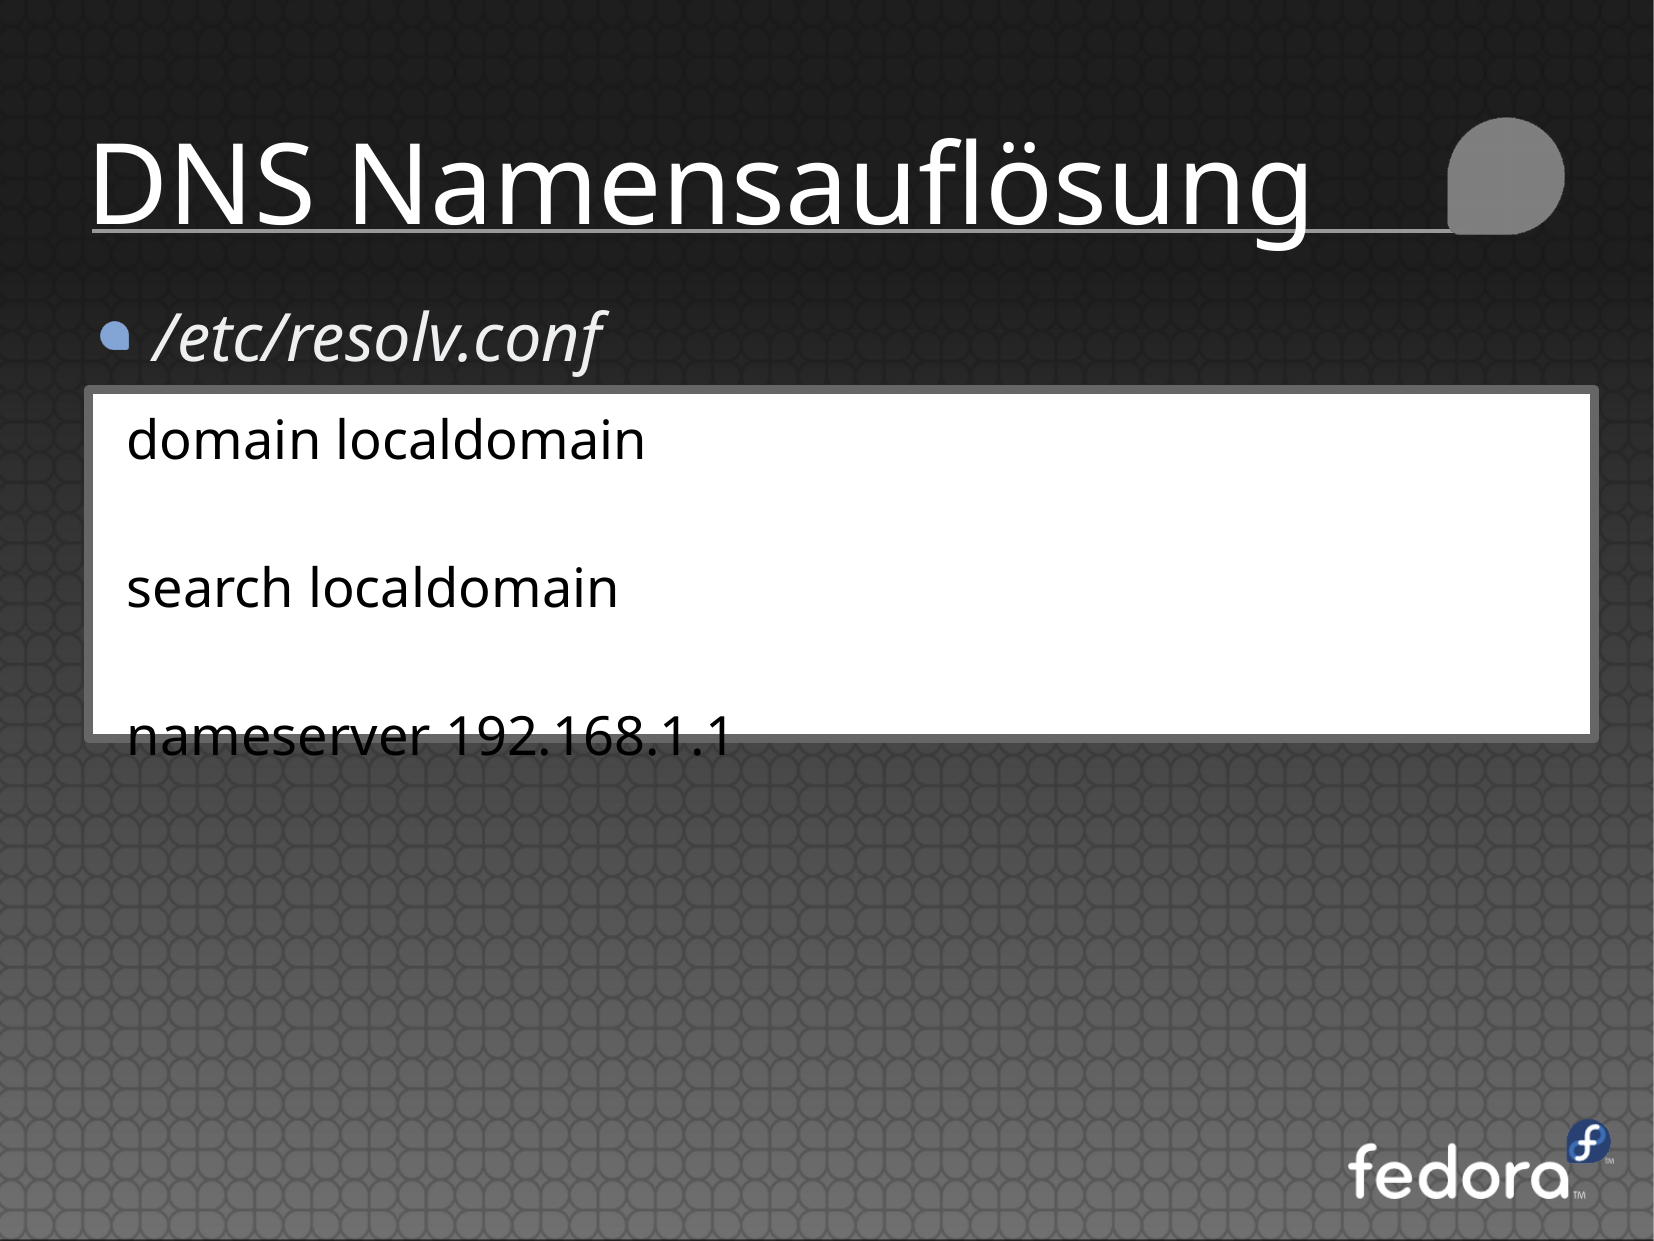

# DNS Namensauflösung
/etc/resolv.conf
domain localdomain
search localdomain
nameserver 192.168.1.1